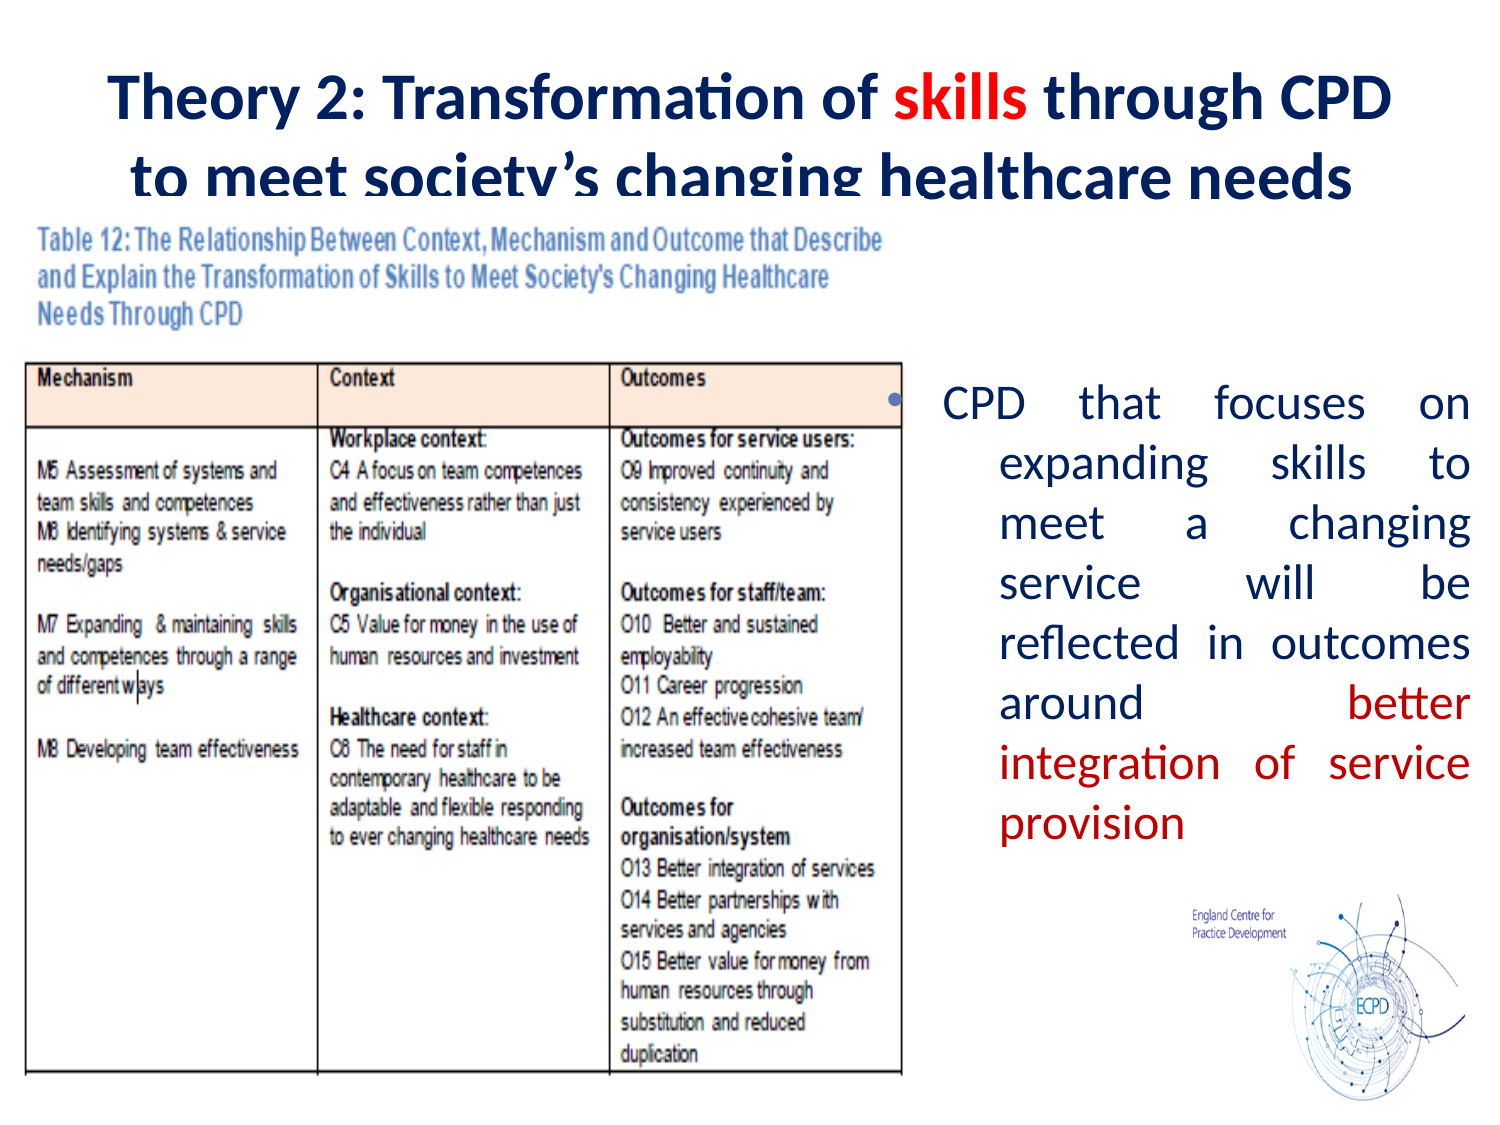

# Theory 2: Transformation of skills through CPD to meet society’s changing healthcare needs
CPD that focuses on expanding skills to meet a changing service will be reflected in outcomes around better integration of service provision